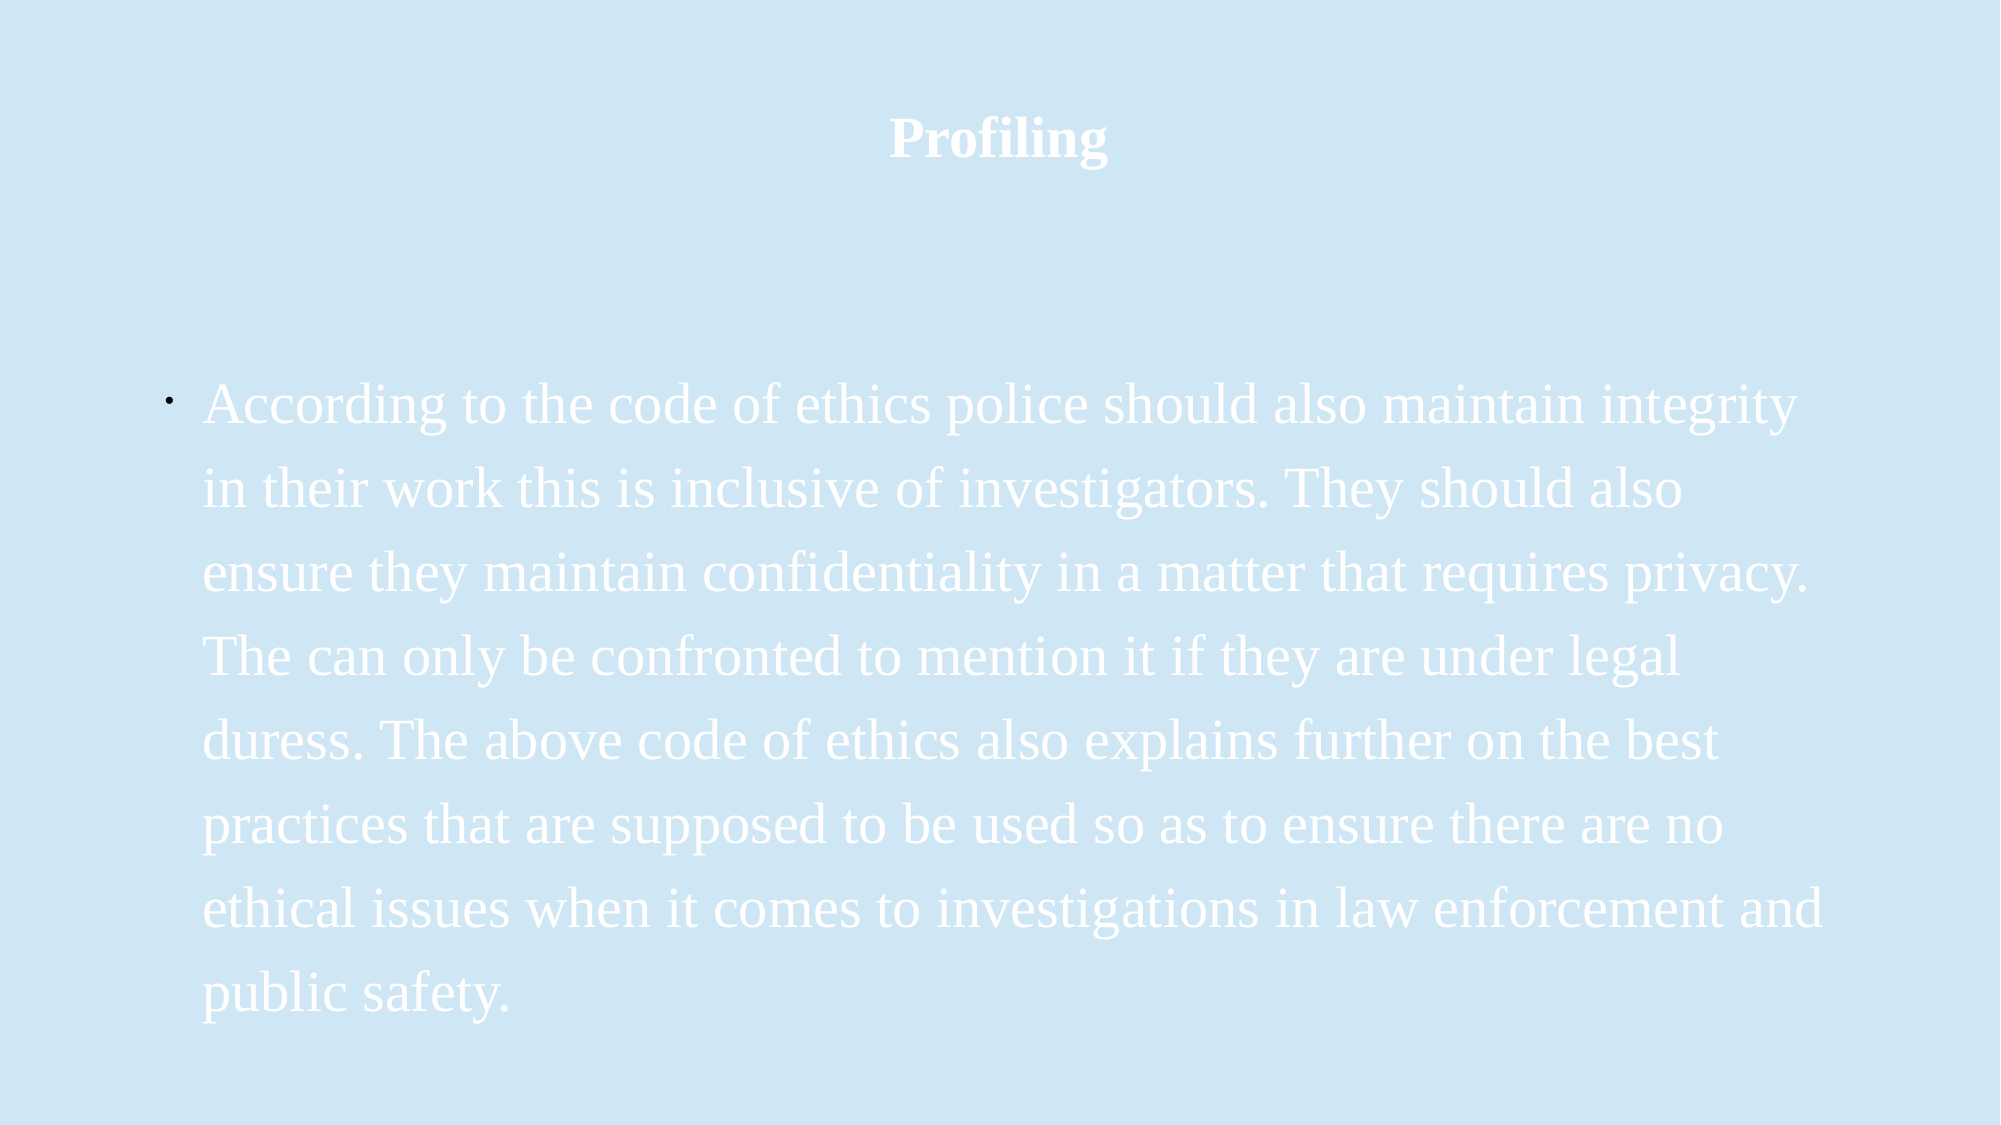

# Profiling
According to the code of ethics police should also maintain integrity in their work this is inclusive of investigators. They should also ensure they maintain confidentiality in a matter that requires privacy. The can only be confronted to mention it if they are under legal duress. The above code of ethics also explains further on the best practices that are supposed to be used so as to ensure there are no ethical issues when it comes to investigations in law enforcement and public safety.